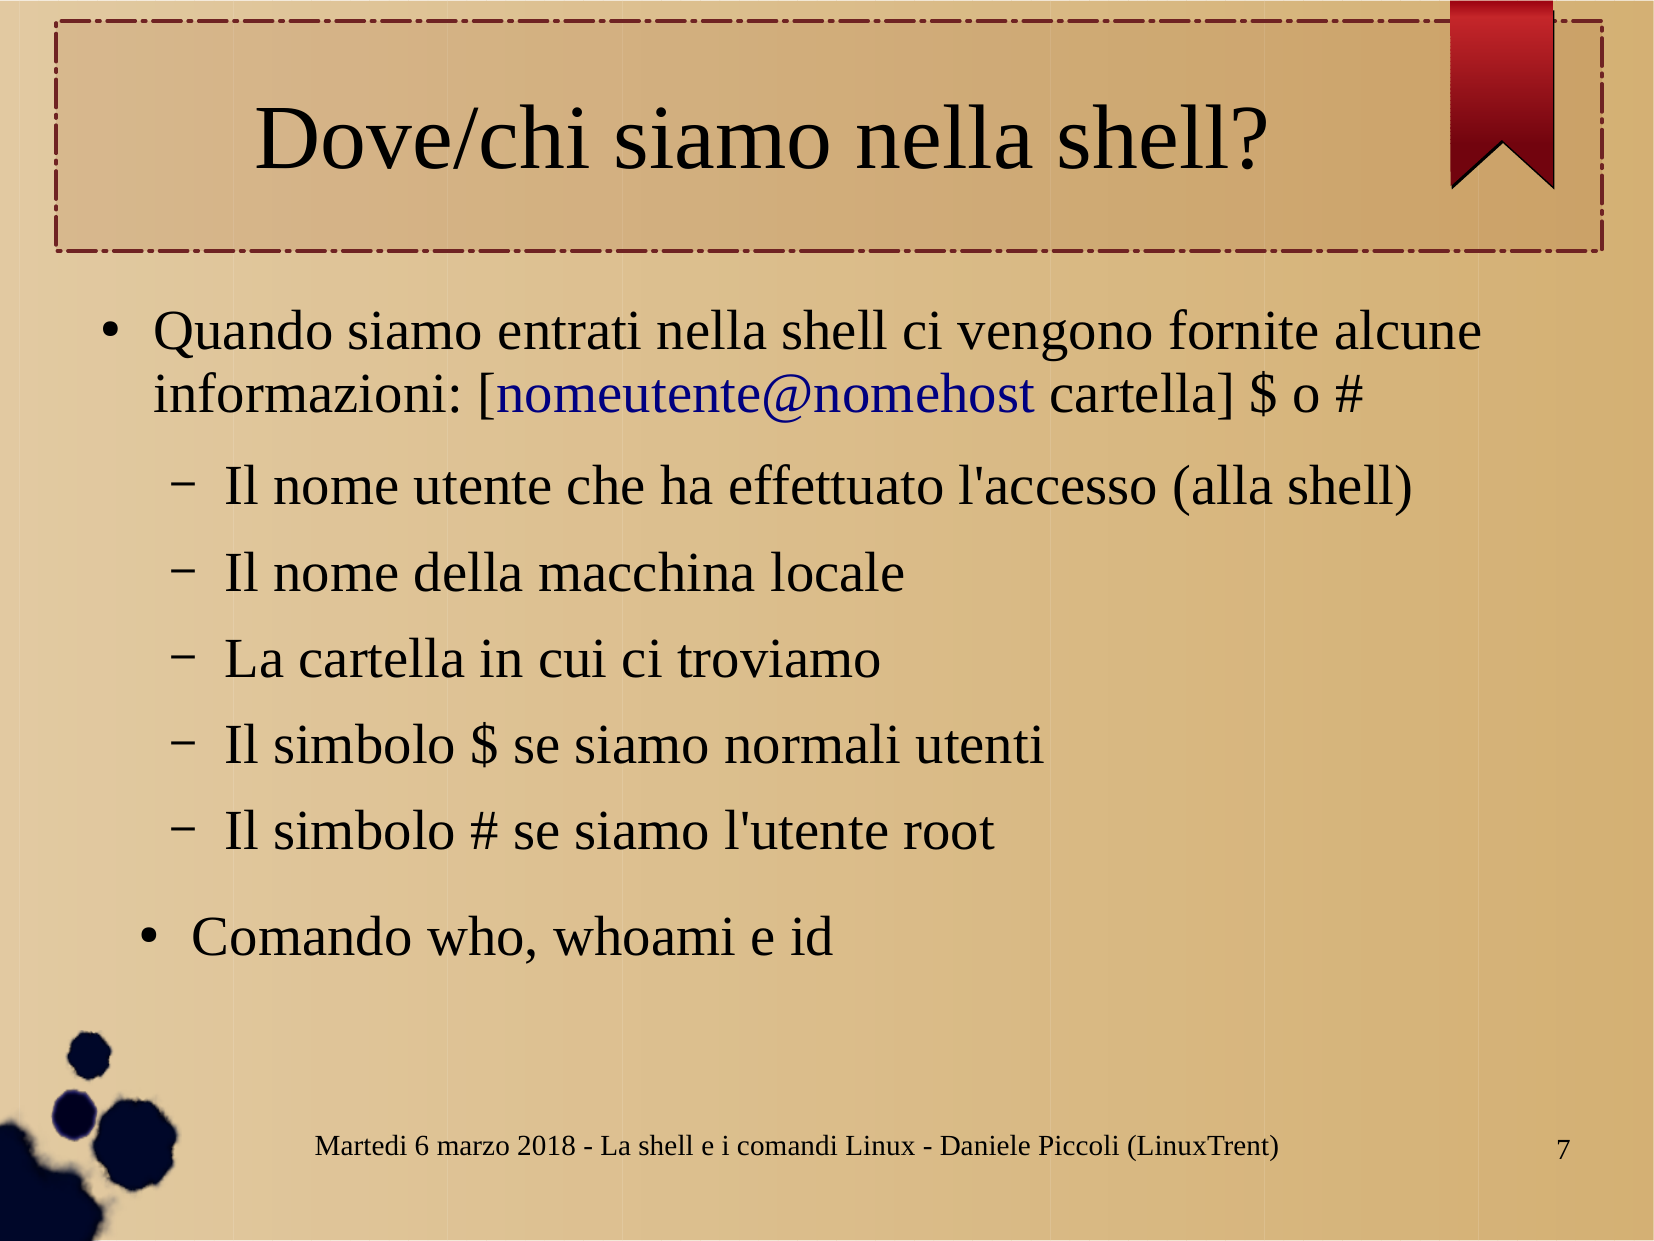

# Dove/chi siamo nella shell?
Quando siamo entrati nella shell ci vengono fornite alcune informazioni: [nomeutente@nomehost cartella] $ o #
Il nome utente che ha effettuato l'accesso (alla shell)
Il nome della macchina locale
La cartella in cui ci troviamo
Il simbolo $ se siamo normali utenti
Il simbolo # se siamo l'utente root
Comando who, whoami e id
Martedi 6 marzo 2018 - La shell e i comandi Linux - Daniele Piccoli (LinuxTrent)
7